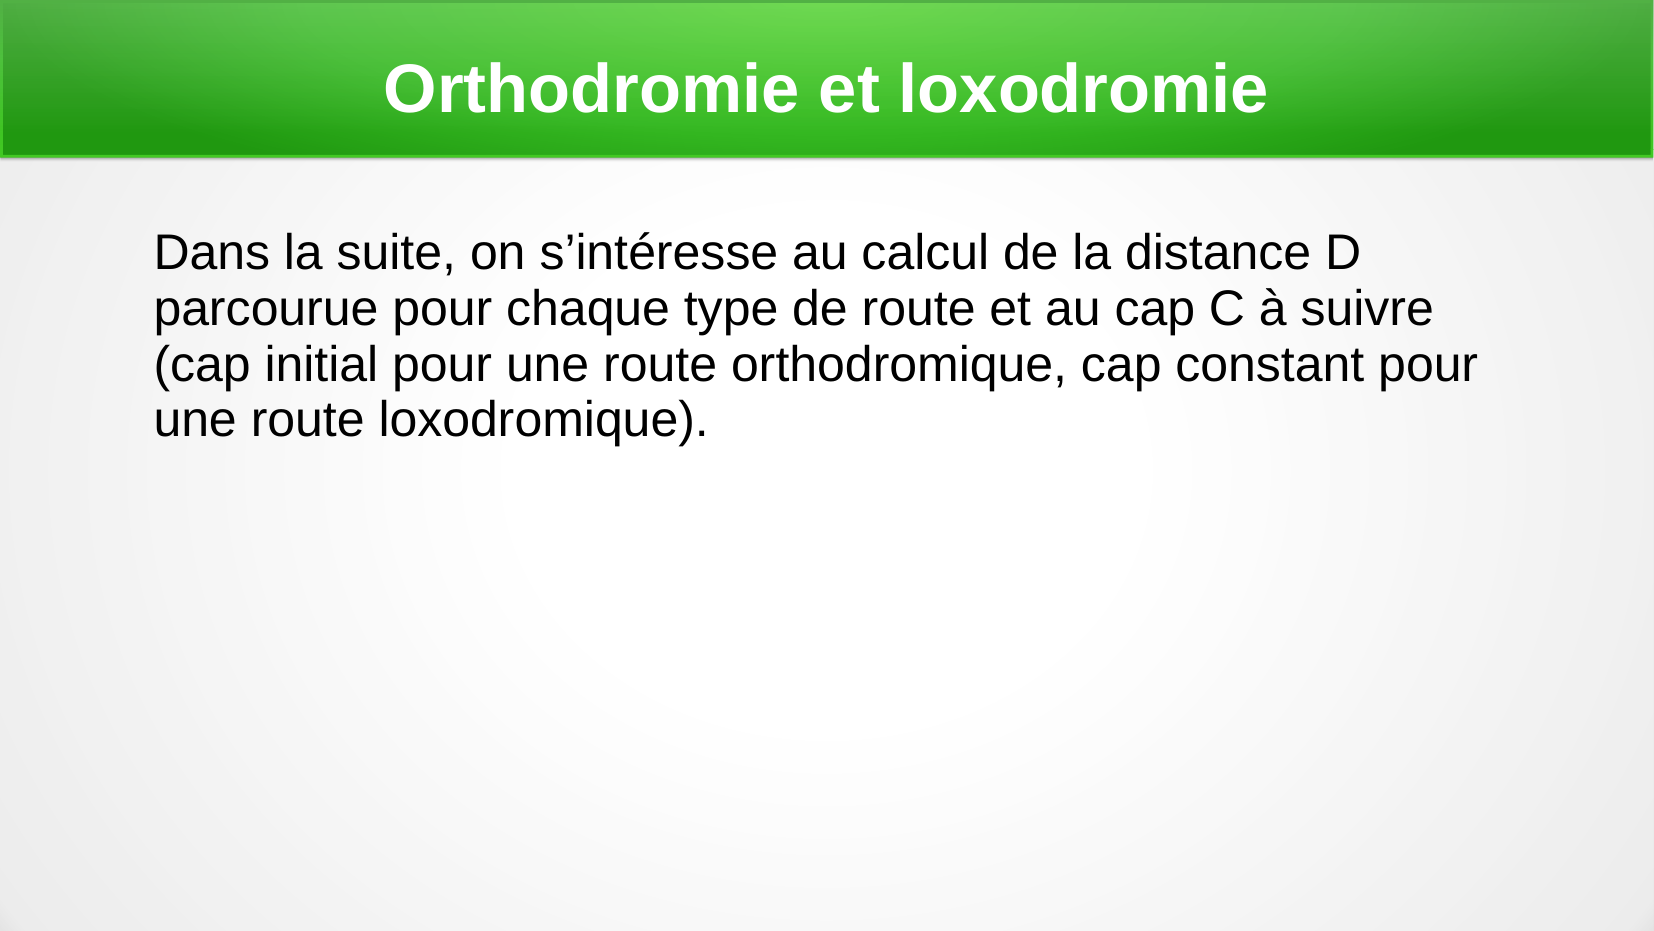

# Orthodromie et loxodromie
Dans la suite, on s’intéresse au calcul de la distance D parcourue pour chaque type de route et au cap C à suivre (cap initial pour une route orthodromique, cap constant pour une route loxodromique).